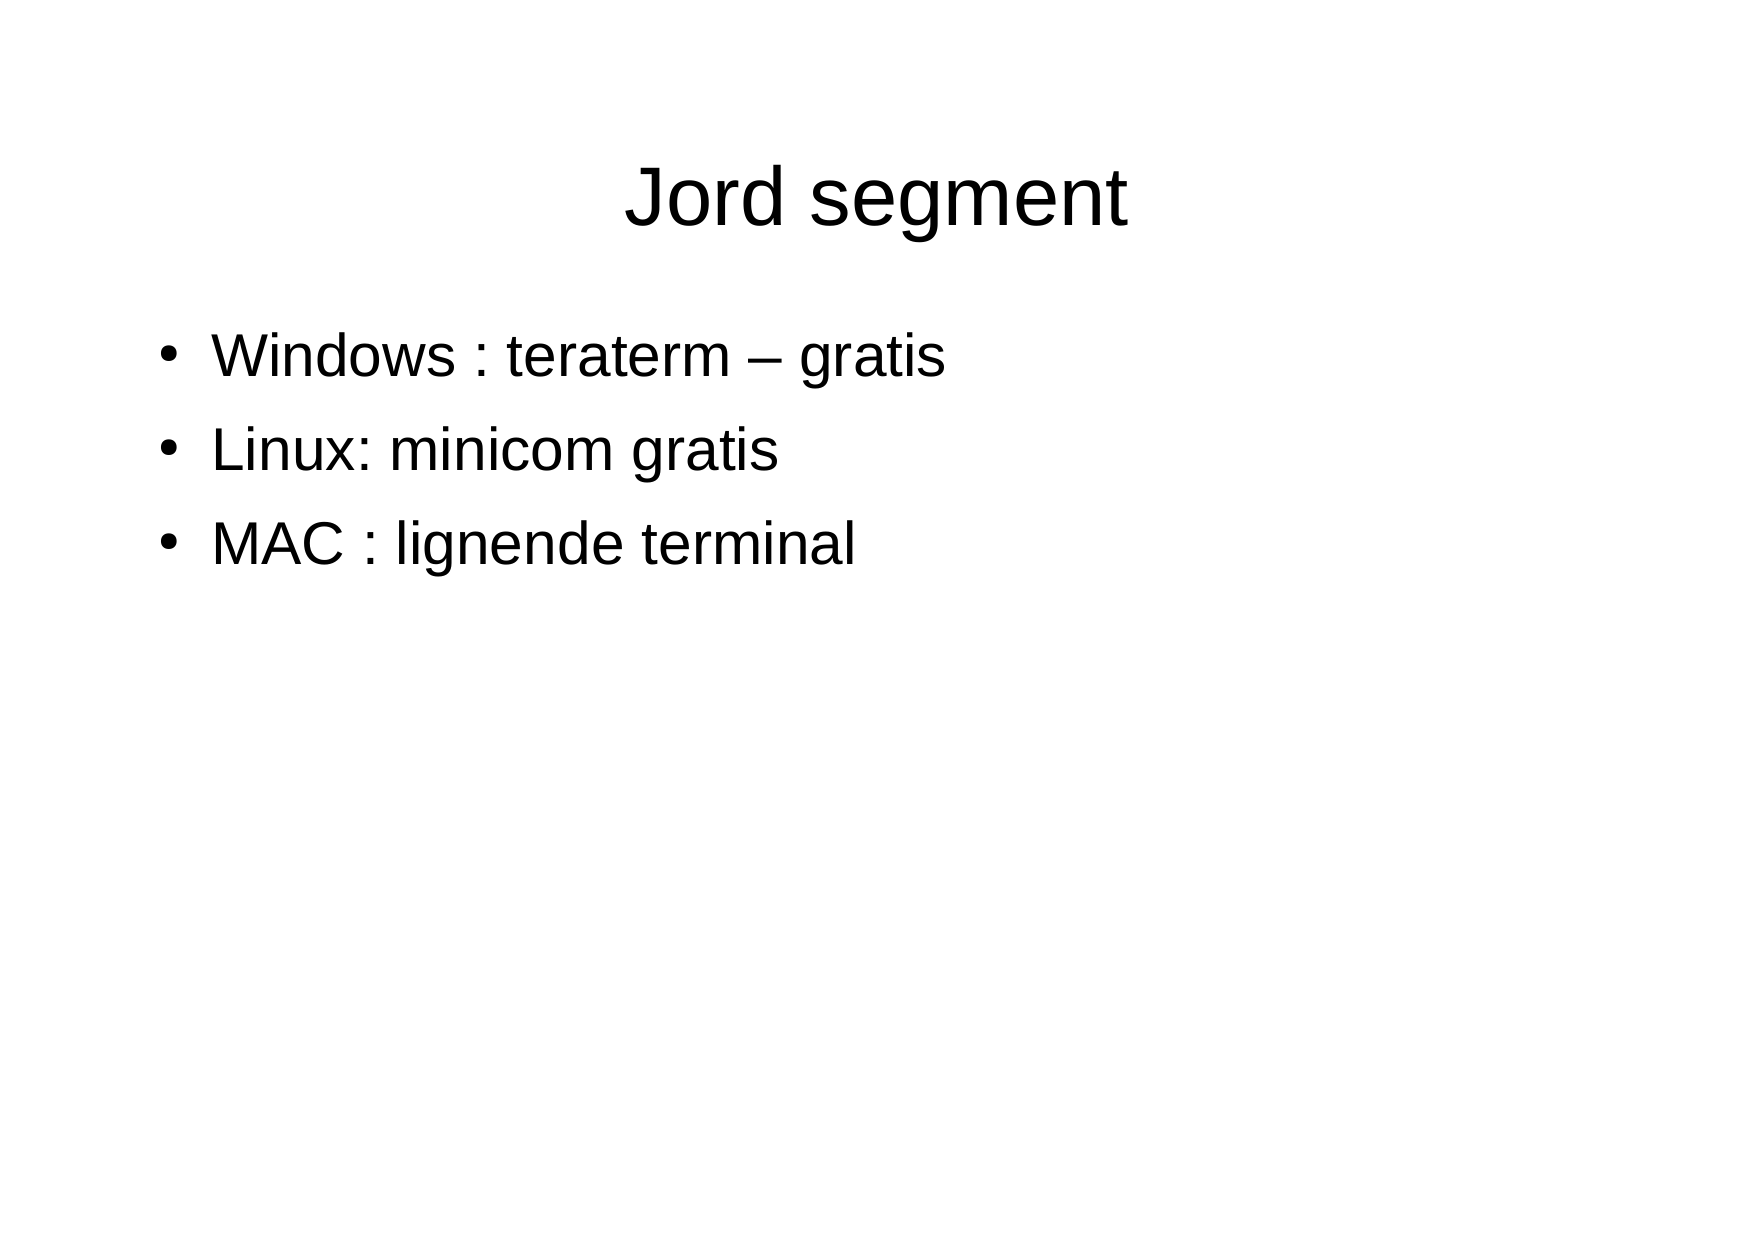

# Jord segment
Windows : teraterm – gratis
Linux: minicom gratis
MAC : lignende terminal
9